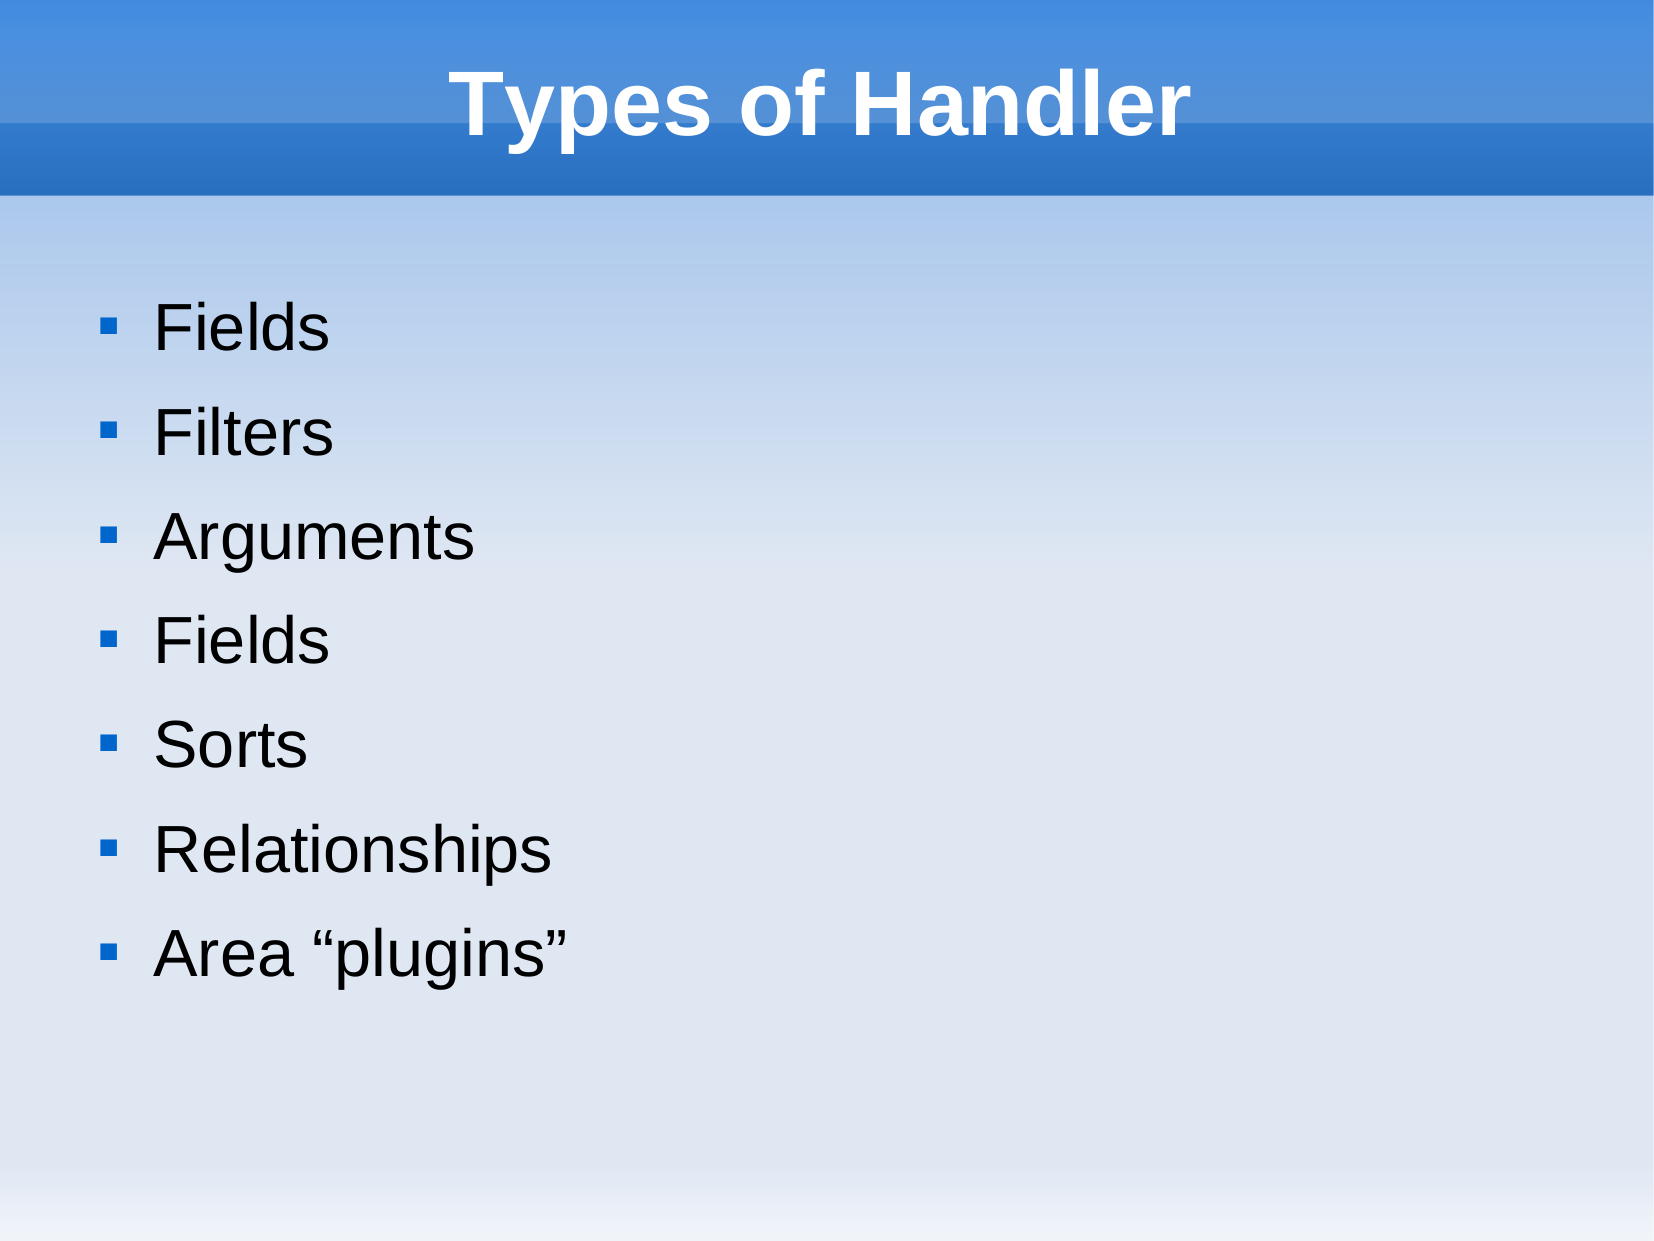

# Types of Handler
Fields
Filters
Arguments
Fields
Sorts
Relationships
Area “plugins”